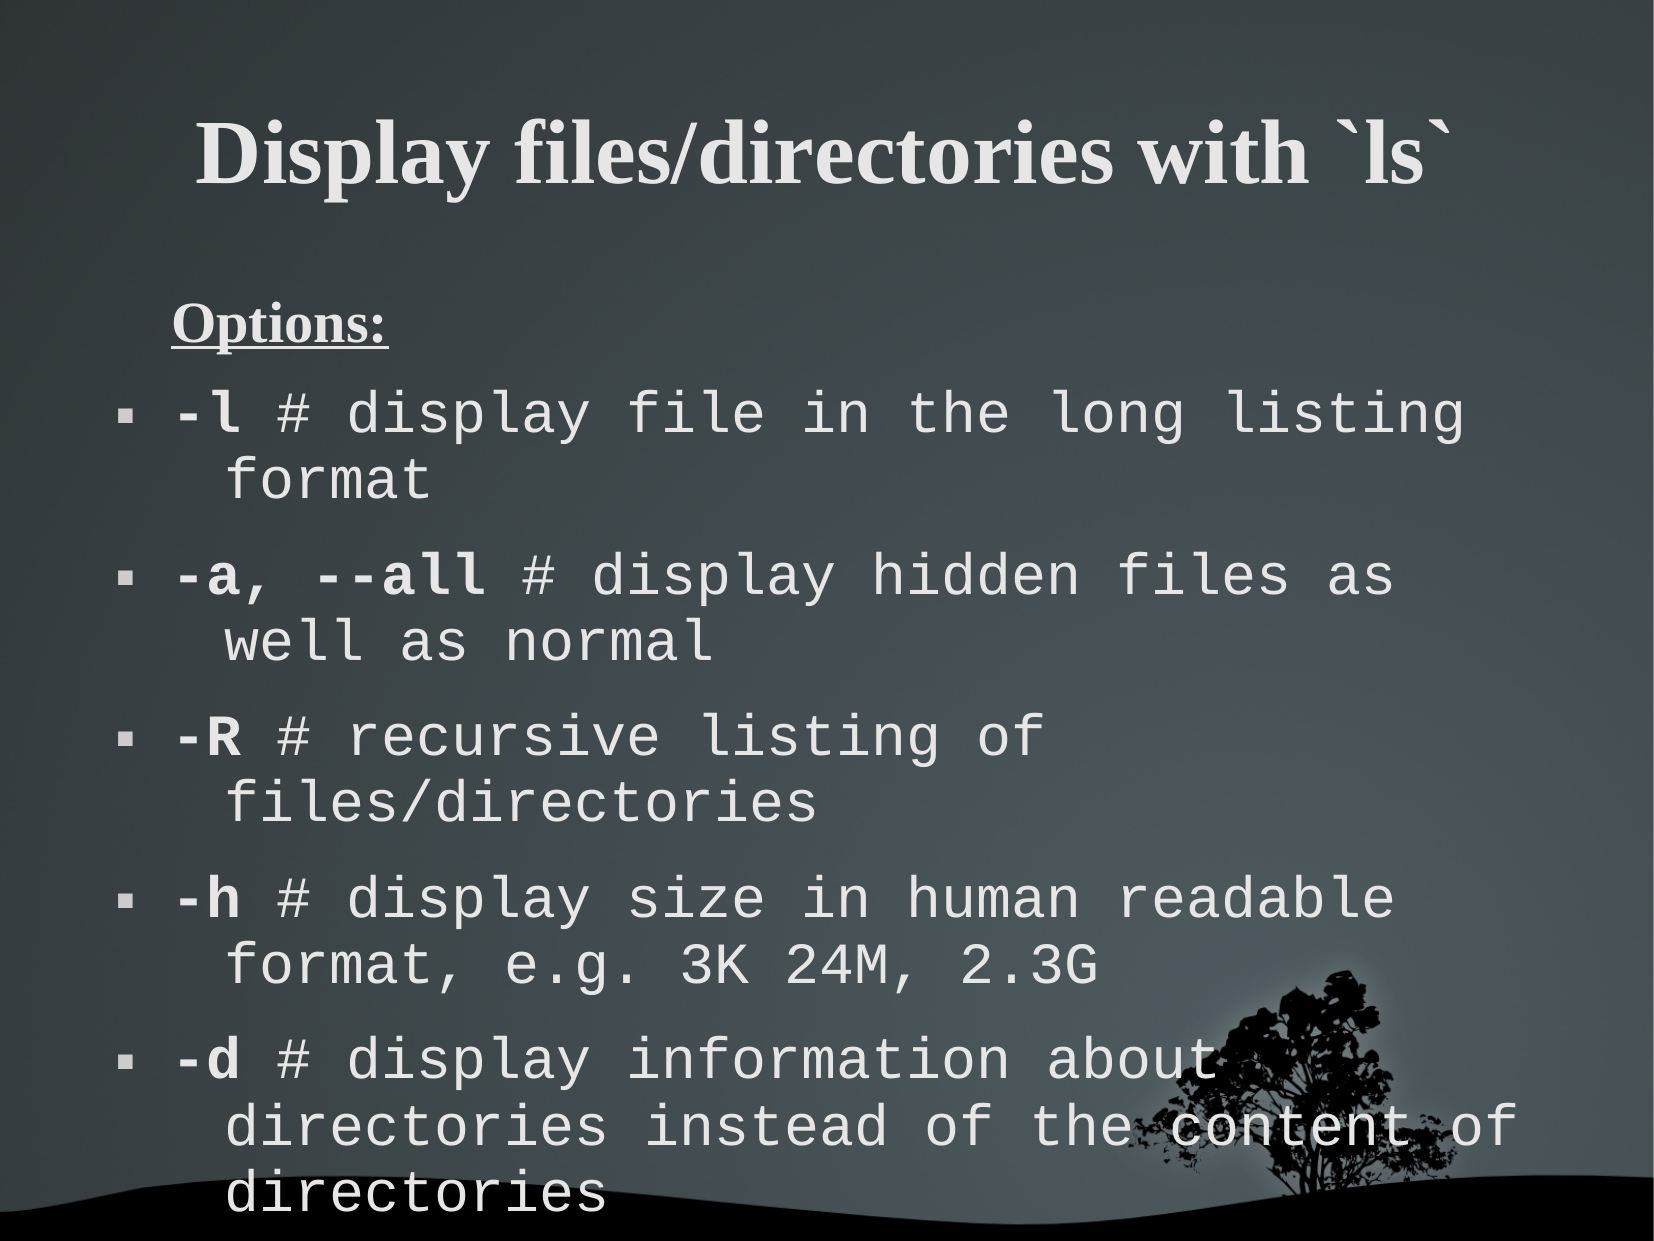

Display files/directories with `ls`
# Options:
-l # display file in the long listing format
-a, --all # display hidden files as well as normal
-R # recursive listing of files/directories
-h # display size in human readable format, e.g. 3K 24M, 2.3G
-d # display information about directories instead of the content of directories